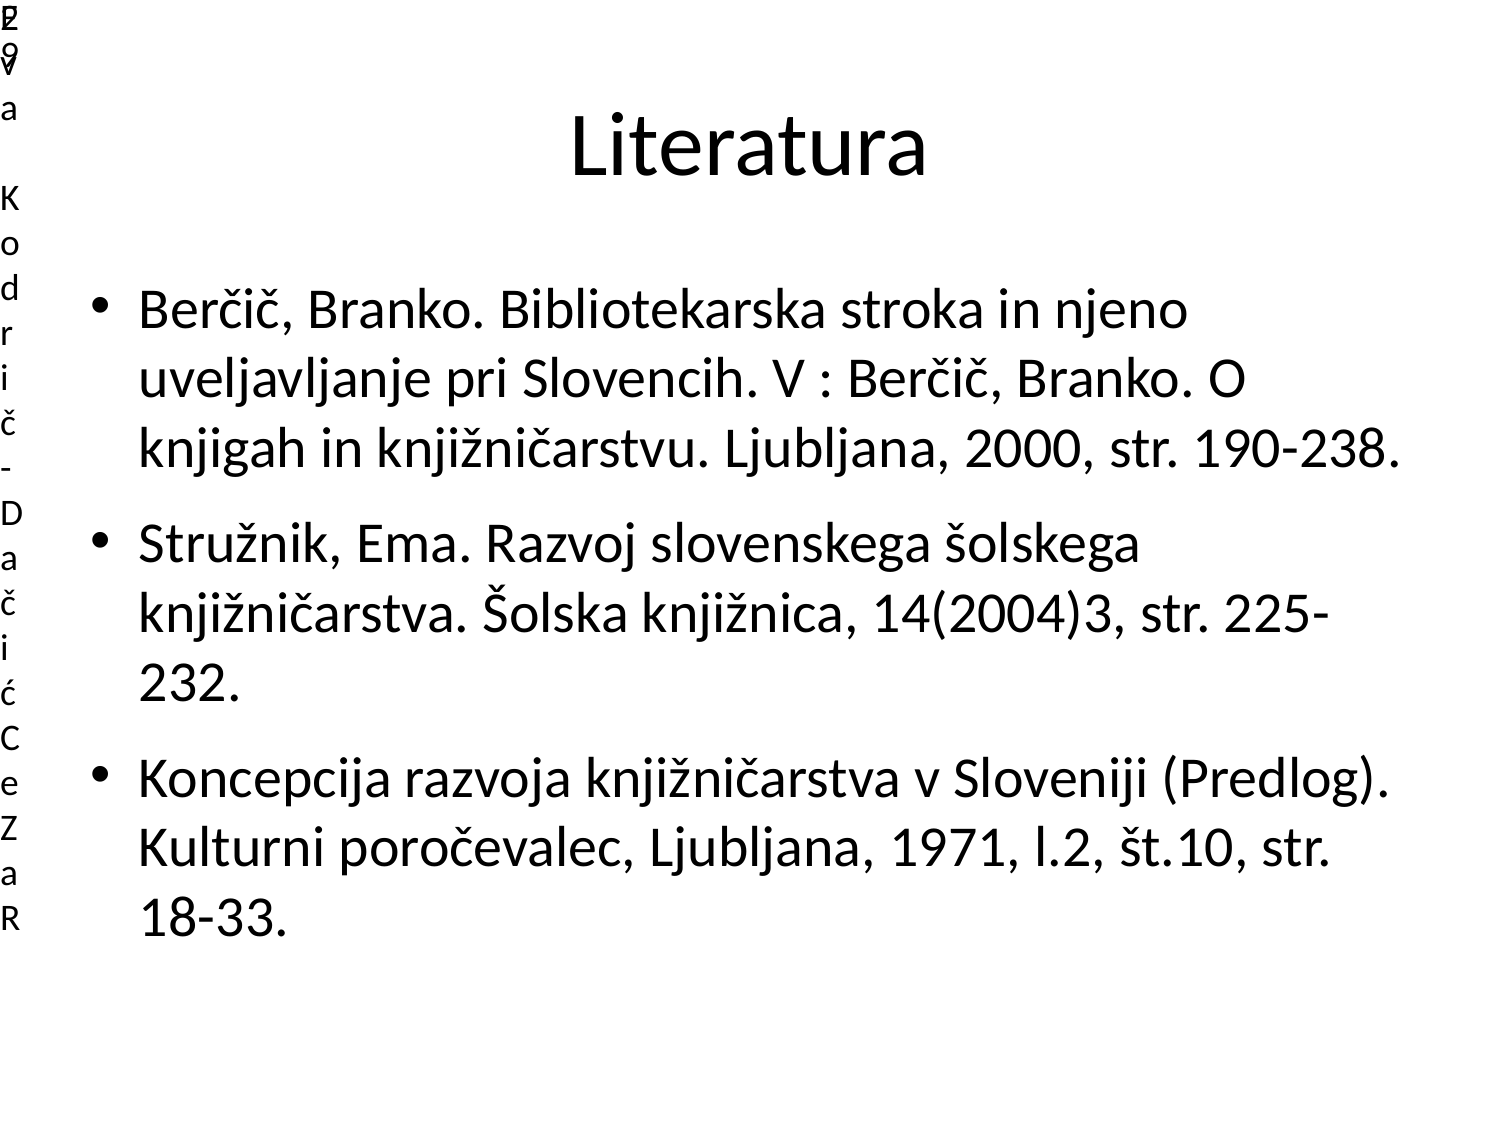

Eva Kodrič-Dačić
CeZaR
# Literatura
Berčič, Branko. Bibliotekarska stroka in njeno uveljavljanje pri Slovencih. V : Berčič, Branko. O knjigah in knjižničarstvu. Ljubljana, 2000, str. 190-238.
Stružnik, Ema. Razvoj slovenskega šolskega knjižničarstva. Šolska knjižnica, 14(2004)3, str. 225-232.
Koncepcija razvoja knjižničarstva v Sloveniji (Predlog). Kulturni poročevalec, Ljubljana, 1971, l.2, št.10, str. 18-33.